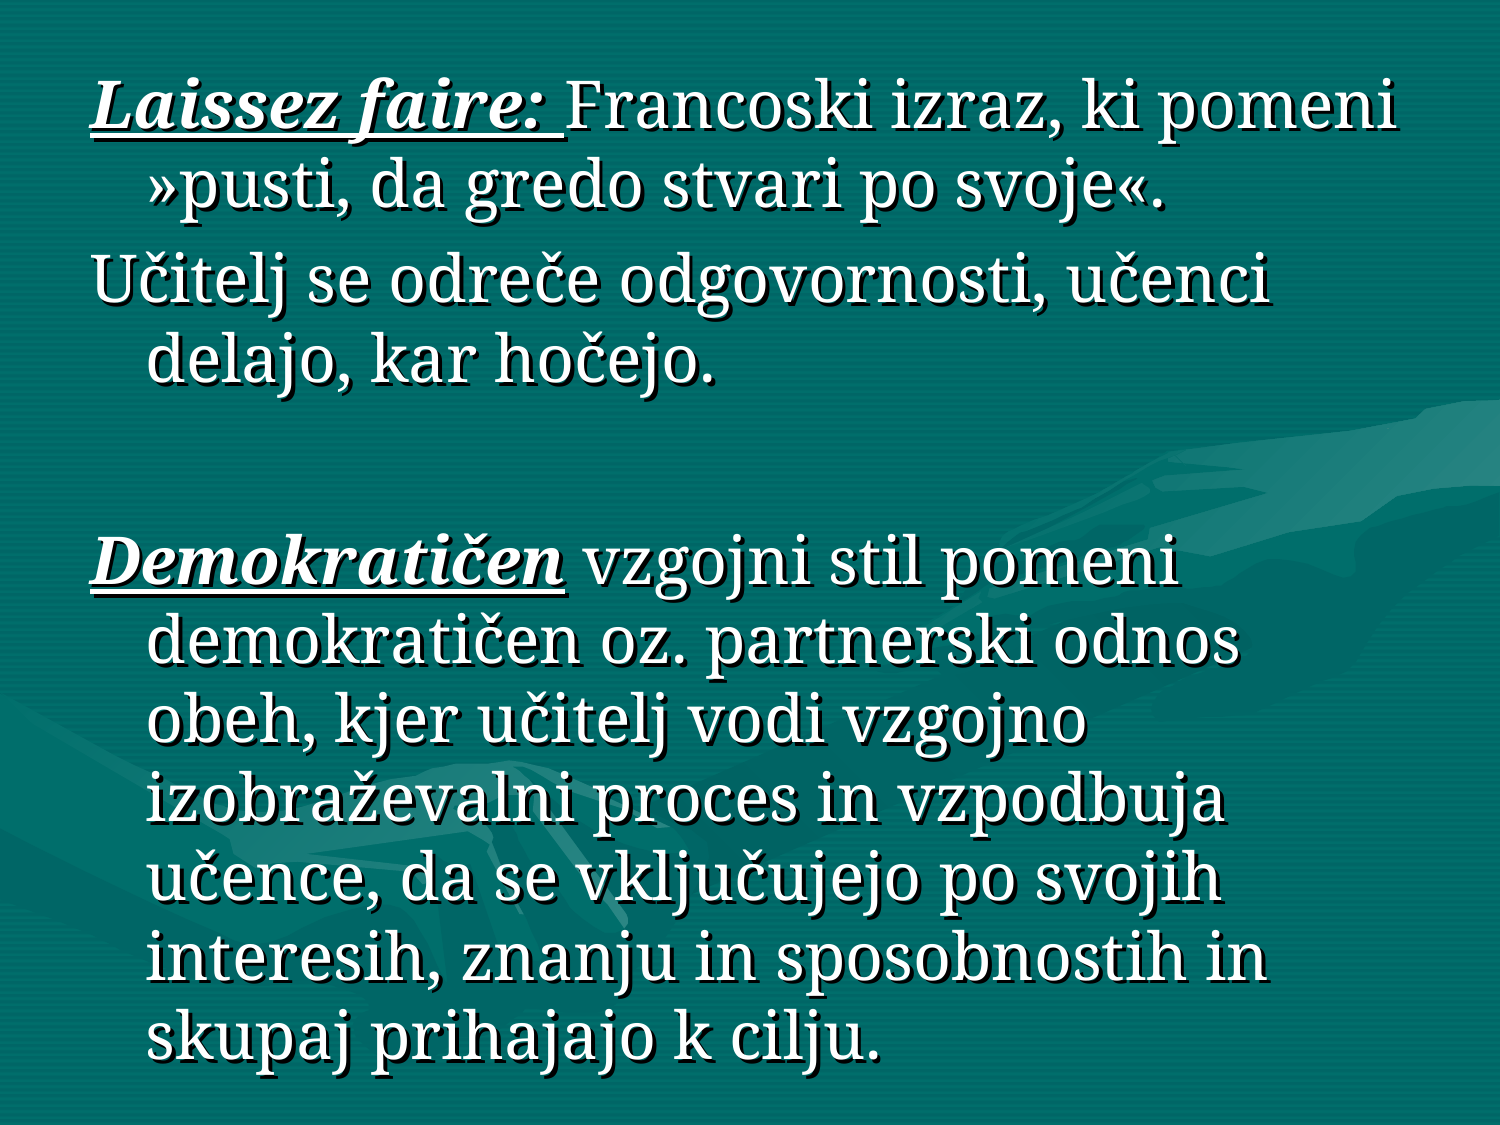

# Laissez faire: Francoski izraz, ki pomeni »pusti, da gredo stvari po svoje«.
Učitelj se odreče odgovornosti, učenci delajo, kar hočejo.
Demokratičen vzgojni stil pomeni demokratičen oz. partnerski odnos obeh, kjer učitelj vodi vzgojno izobraževalni proces in vzpodbuja učence, da se vključujejo po svojih interesih, znanju in sposobnostih in skupaj prihajajo k cilju.